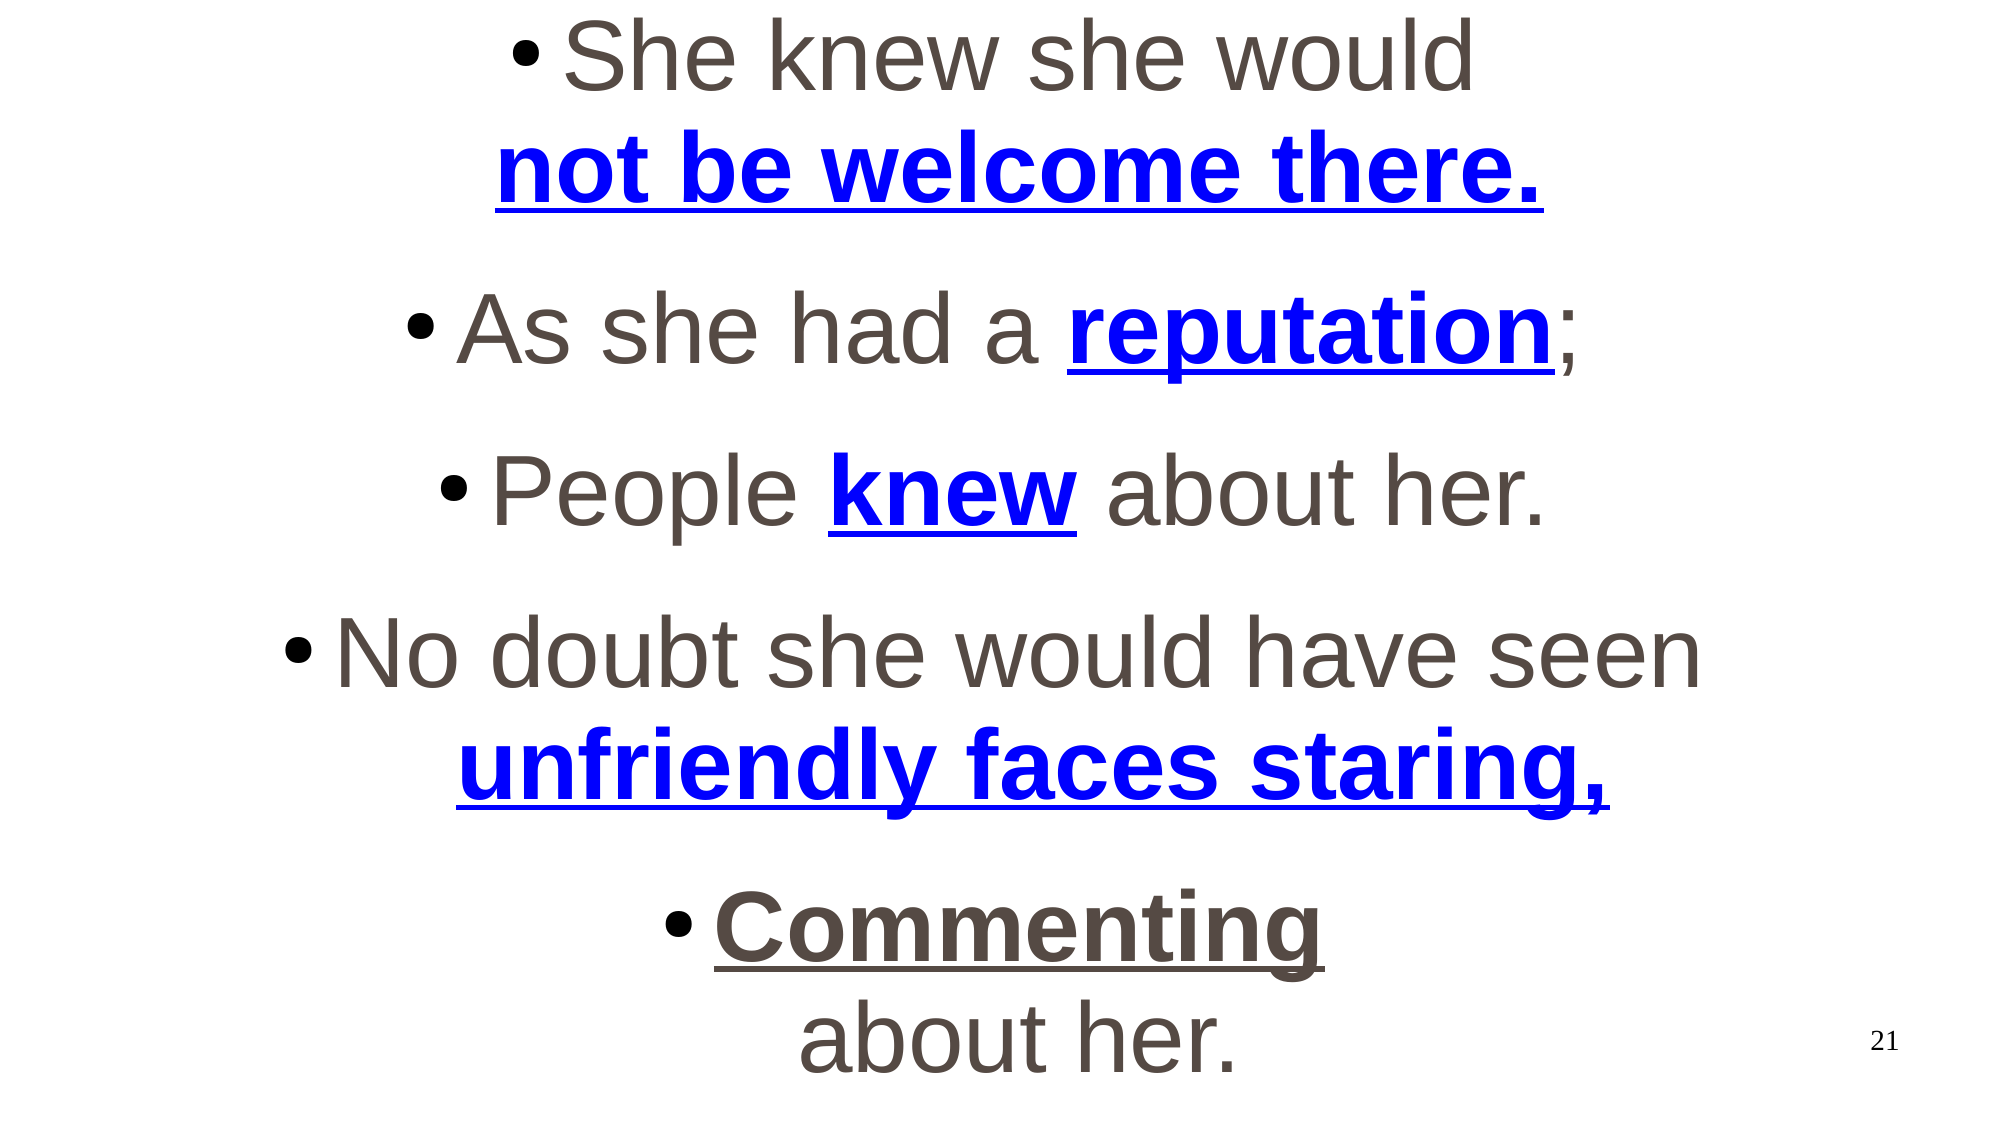

# She knew she would not be welcome there.
As she had a reputation;
People knew about her.
No doubt she would have seen
unfriendly faces staring,
Commenting
about her.
21